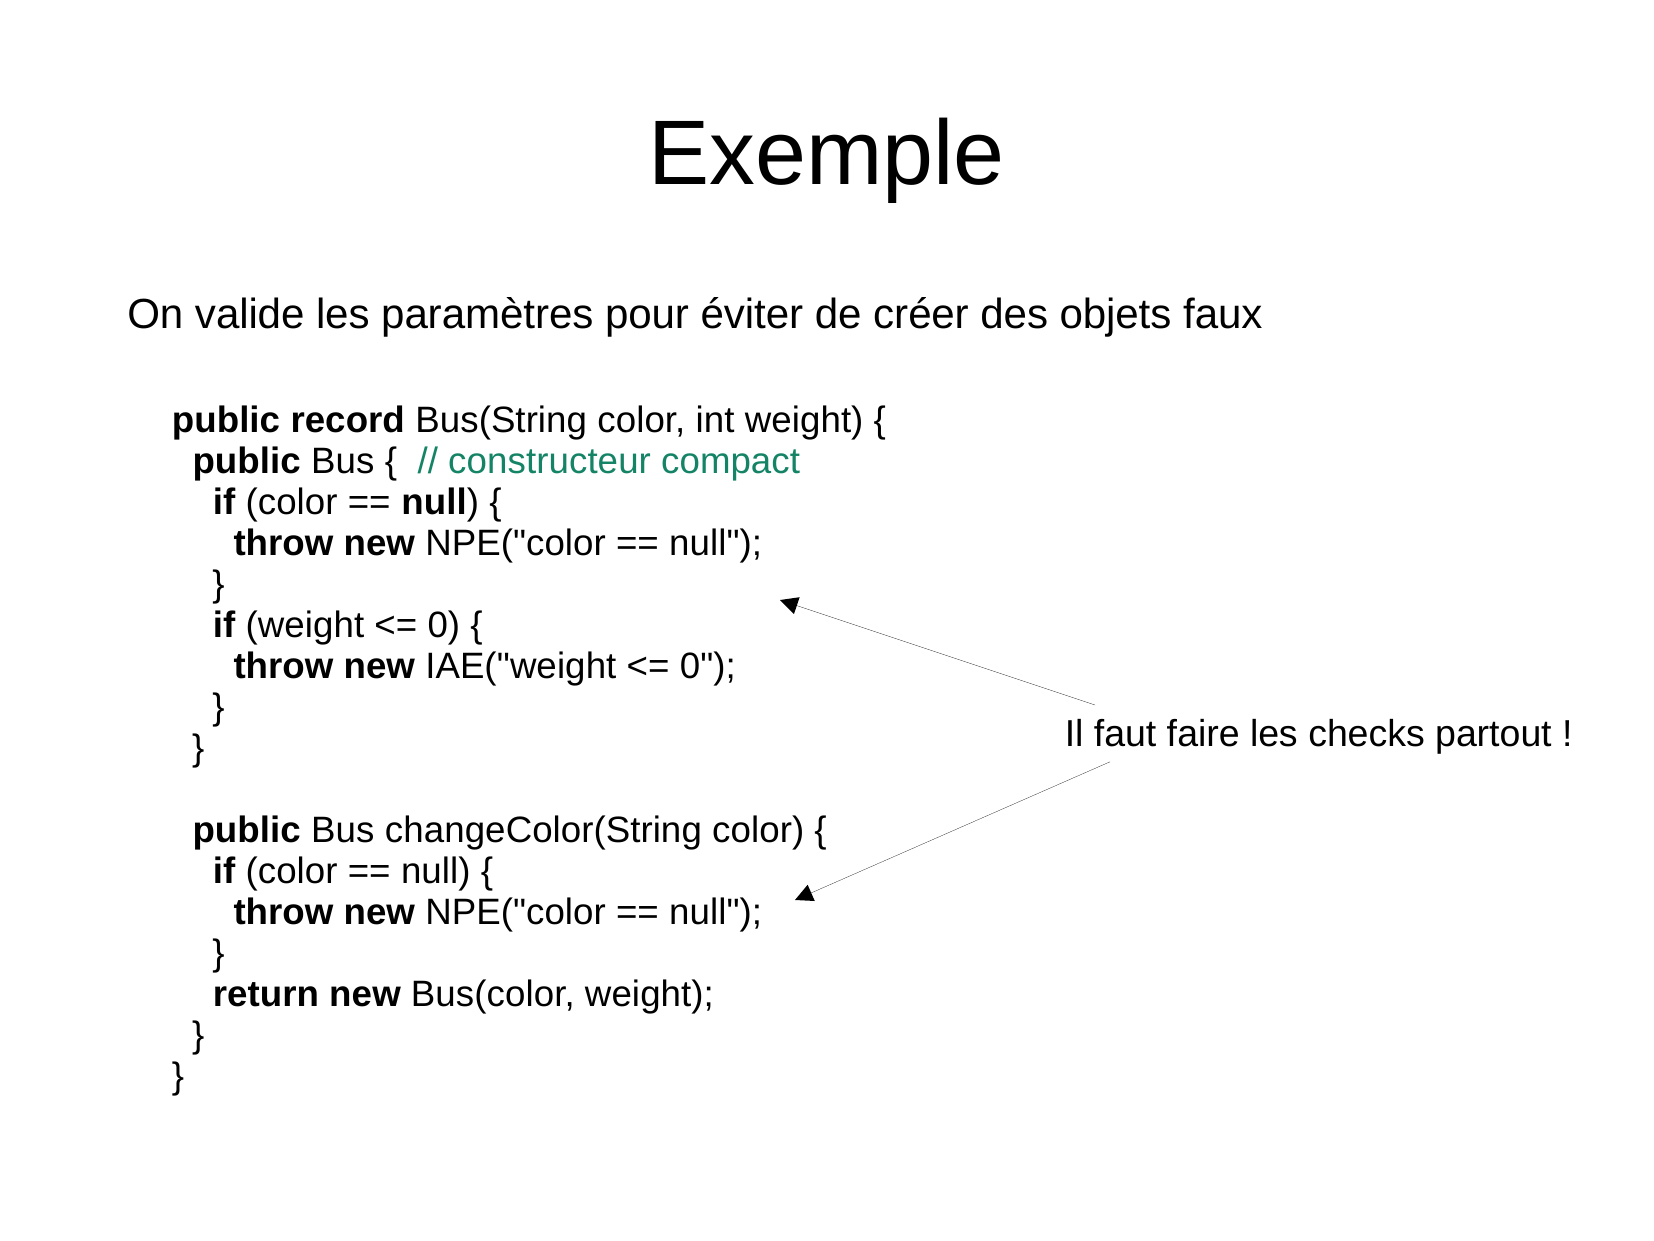

# Exemple
On valide les paramètres pour éviter de créer des objets faux
public record Bus(String color, int weight) {
 public Bus { // constructeur compact
 if (color == null) {
 throw new NPE("color == null");
 }
 if (weight <= 0) {
 throw new IAE("weight <= 0");
 }
 }
 public Bus changeColor(String color) {
 if (color == null) {
 throw new NPE("color == null");
 }
 return new Bus(color, weight);
 }
}
Il faut faire les checks partout !